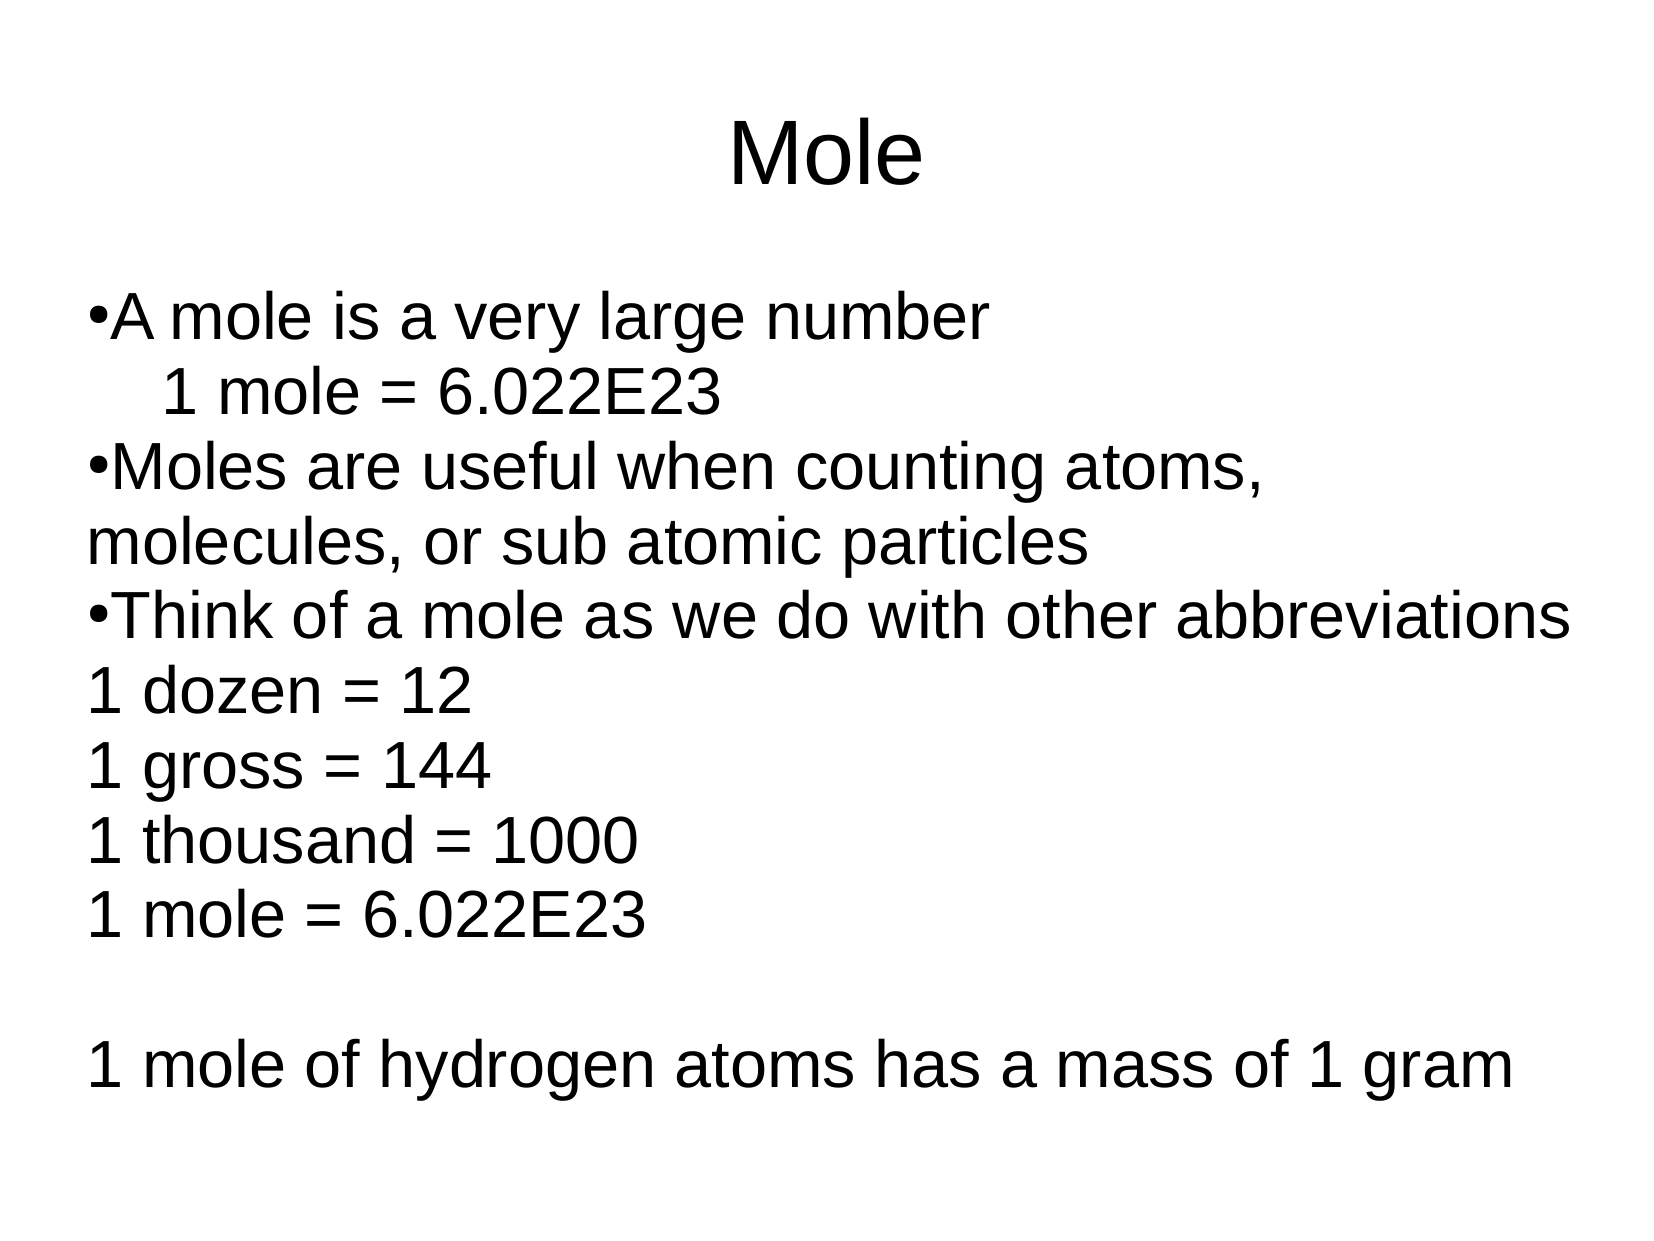

# Mole
A mole is a very large number
	1 mole = 6.022E23
Moles are useful when counting atoms, molecules, or sub atomic particles
Think of a mole as we do with other abbreviations
1 dozen = 12
1 gross = 144
1 thousand = 1000
1 mole = 6.022E23
1 mole of hydrogen atoms has a mass of 1 gram